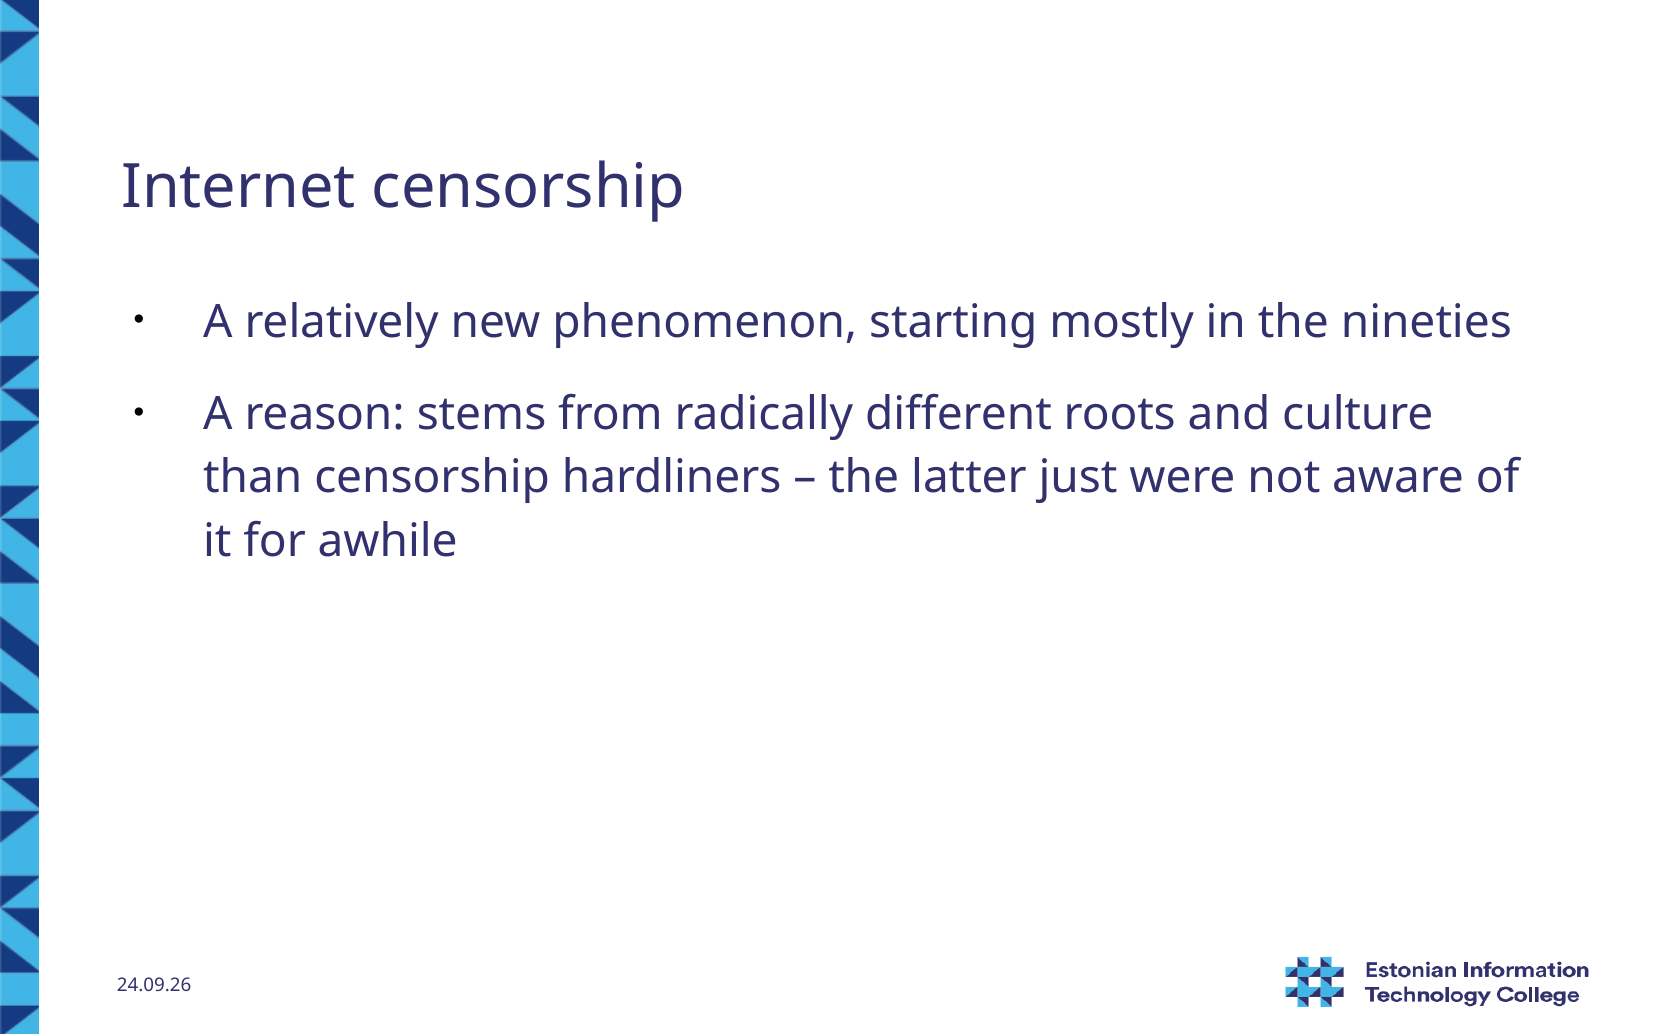

# Internet censorship
A relatively new phenomenon, starting mostly in the nineties
A reason: stems from radically different roots and culture than censorship hardliners – the latter just were not aware of it for awhile